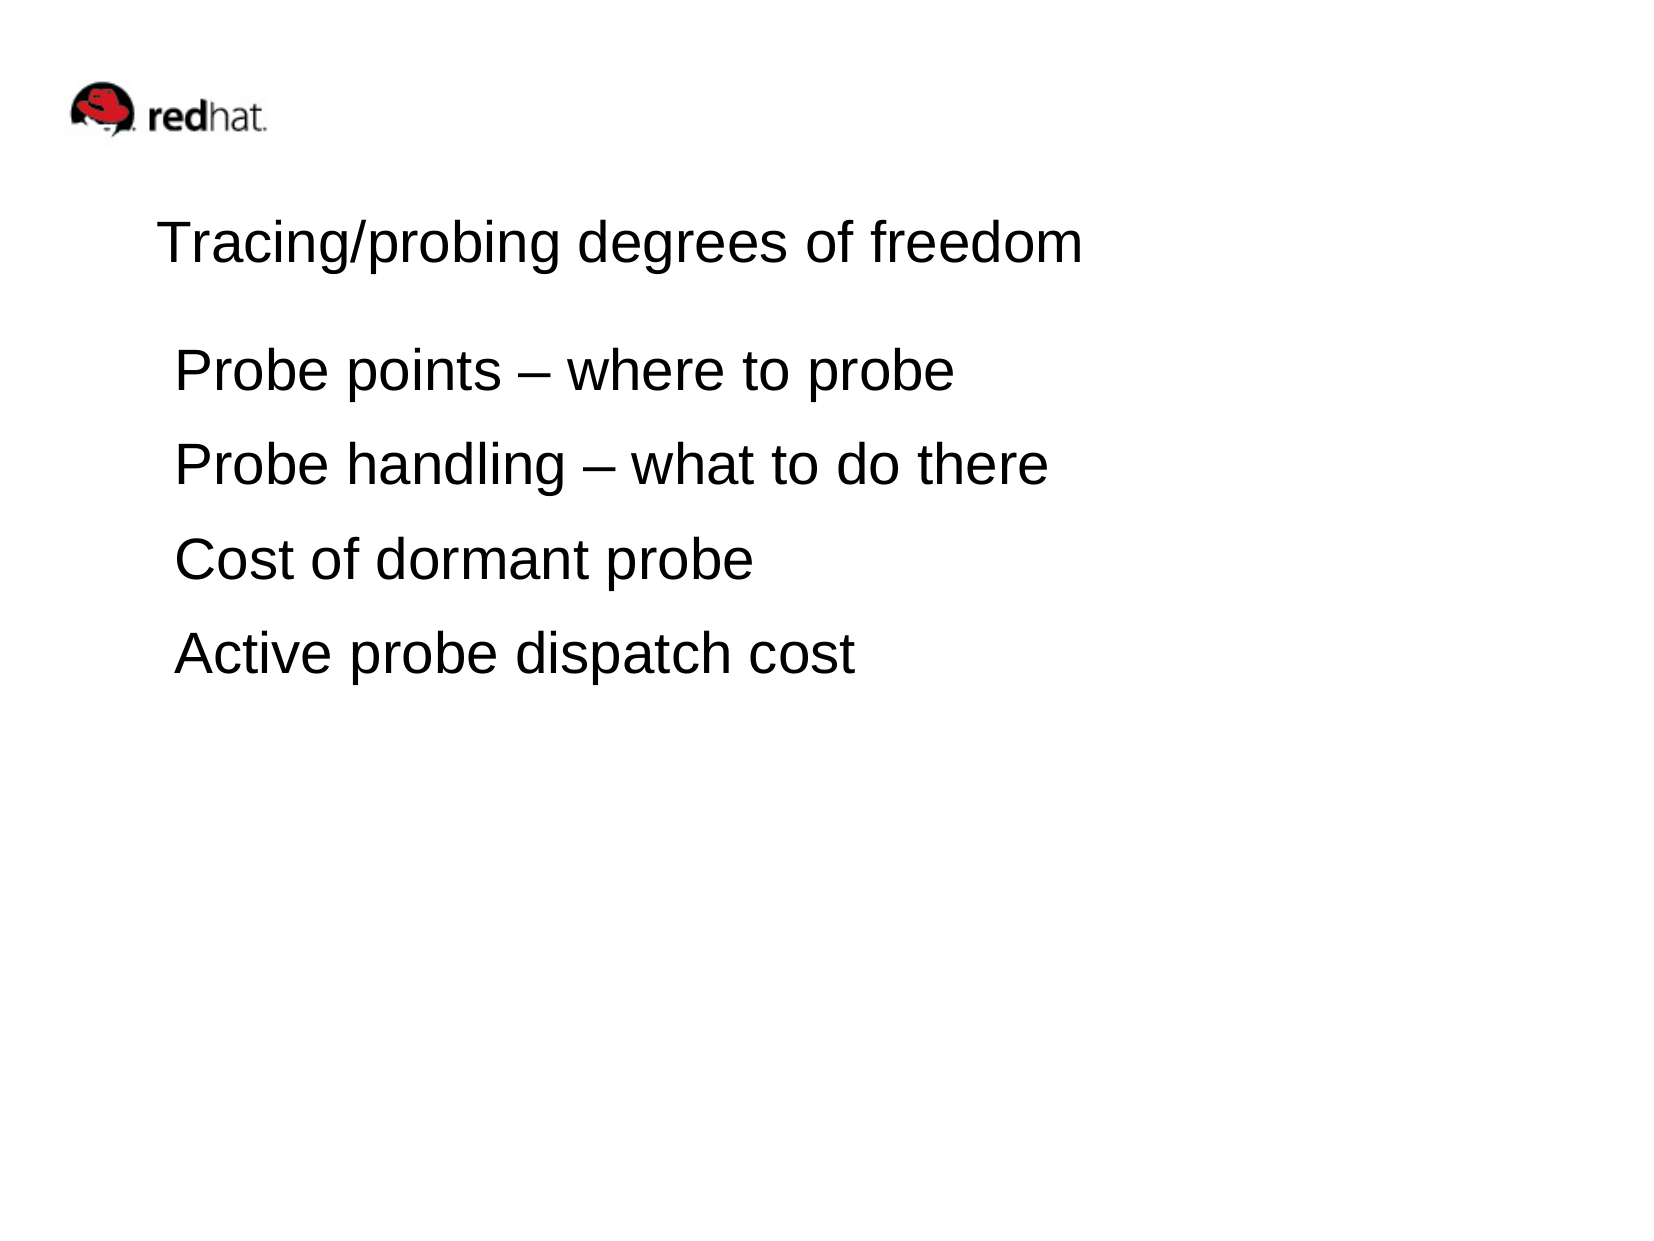

# Tracing/probing degrees of freedom
Probe points – where to probe
Probe handling – what to do there
Cost of dormant probe
Active probe dispatch cost